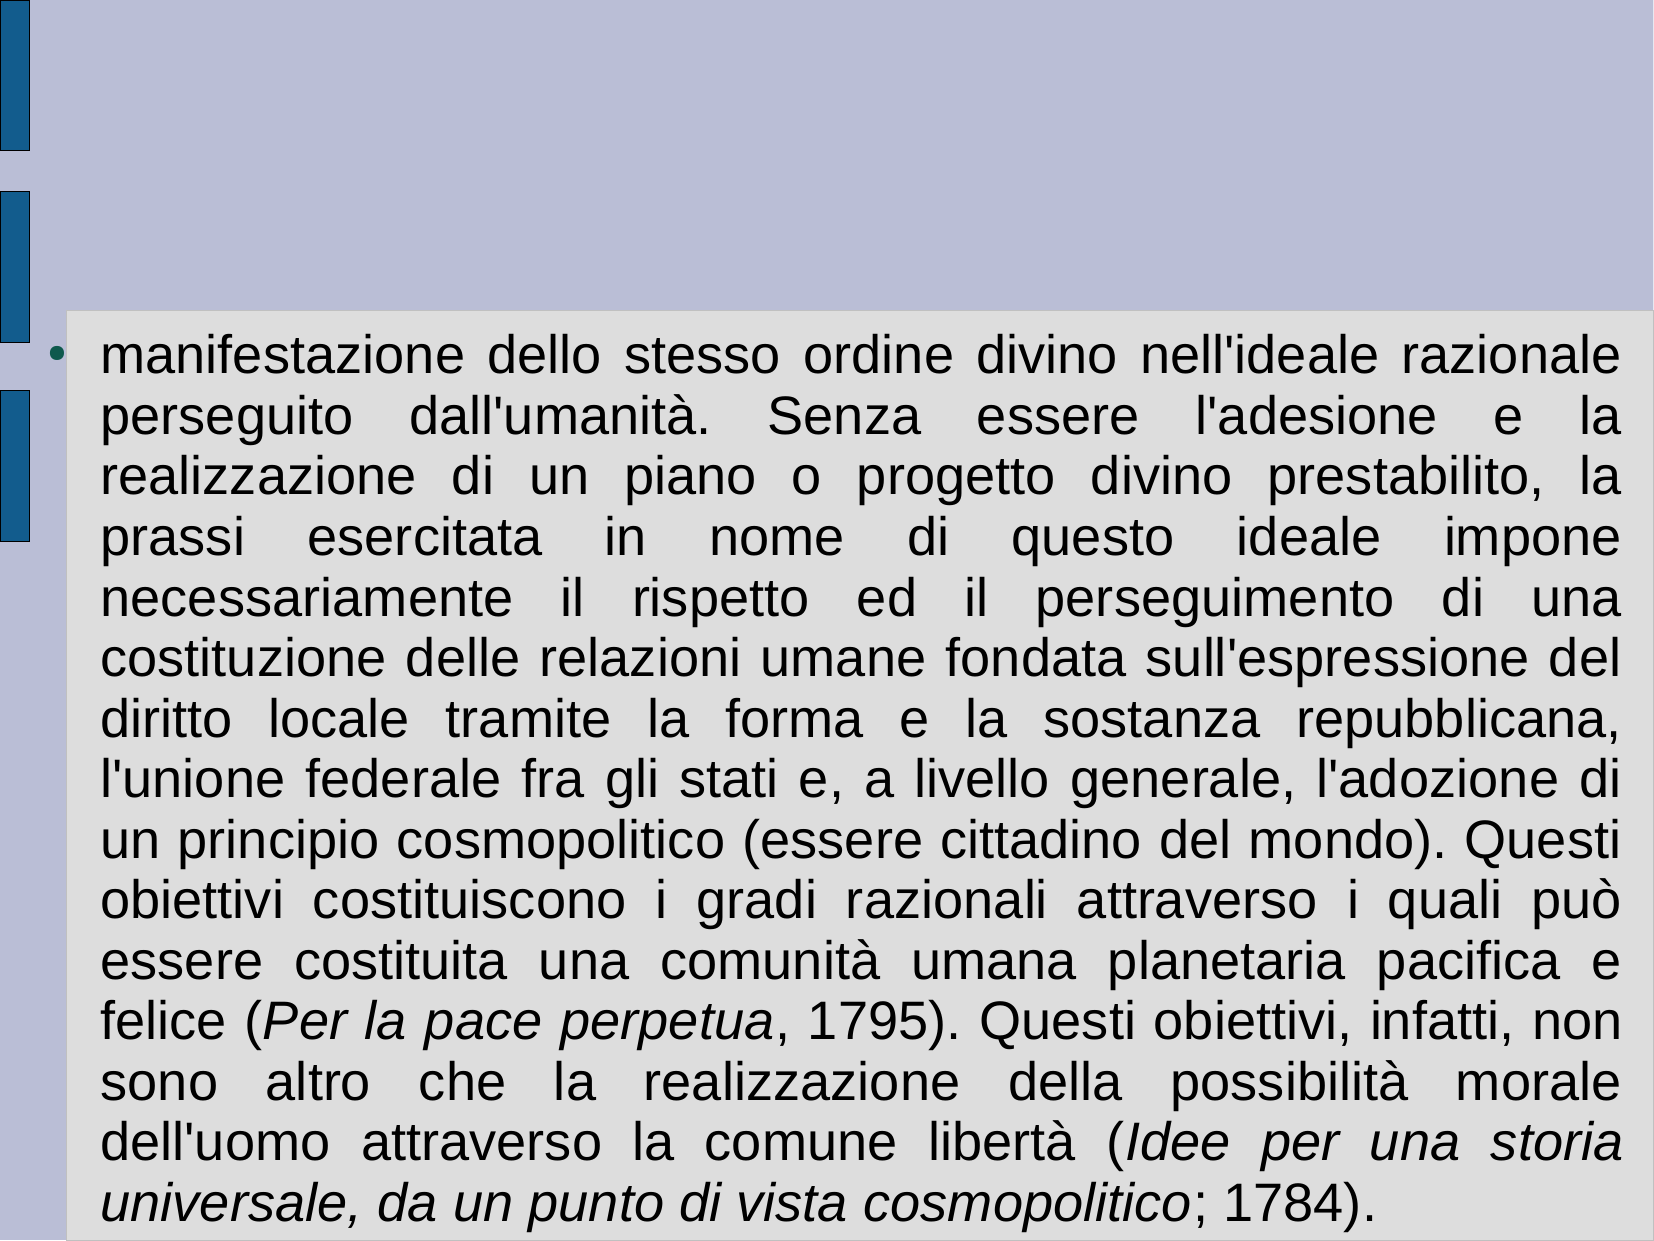

#
manifestazione dello stesso ordine divino nell'ideale razionale perseguito dall'umanità. Senza essere l'adesione e la realizzazione di un piano o progetto divino prestabilito, la prassi esercitata in nome di questo ideale impone necessariamente il rispetto ed il perseguimento di una costituzione delle relazioni umane fondata sull'espressione del diritto locale tramite la forma e la sostanza repubblicana, l'unione federale fra gli stati e, a livello generale, l'adozione di un principio cosmopolitico (essere cittadino del mondo). Questi obiettivi costituiscono i gradi razionali attraverso i quali può essere costituita una comunità umana planetaria pacifica e felice (Per la pace perpetua, 1795). Questi obiettivi, infatti, non sono altro che la realizzazione della possibilità morale dell'uomo attraverso la comune libertà (Idee per una storia universale, da un punto di vista cosmopolitico; 1784).